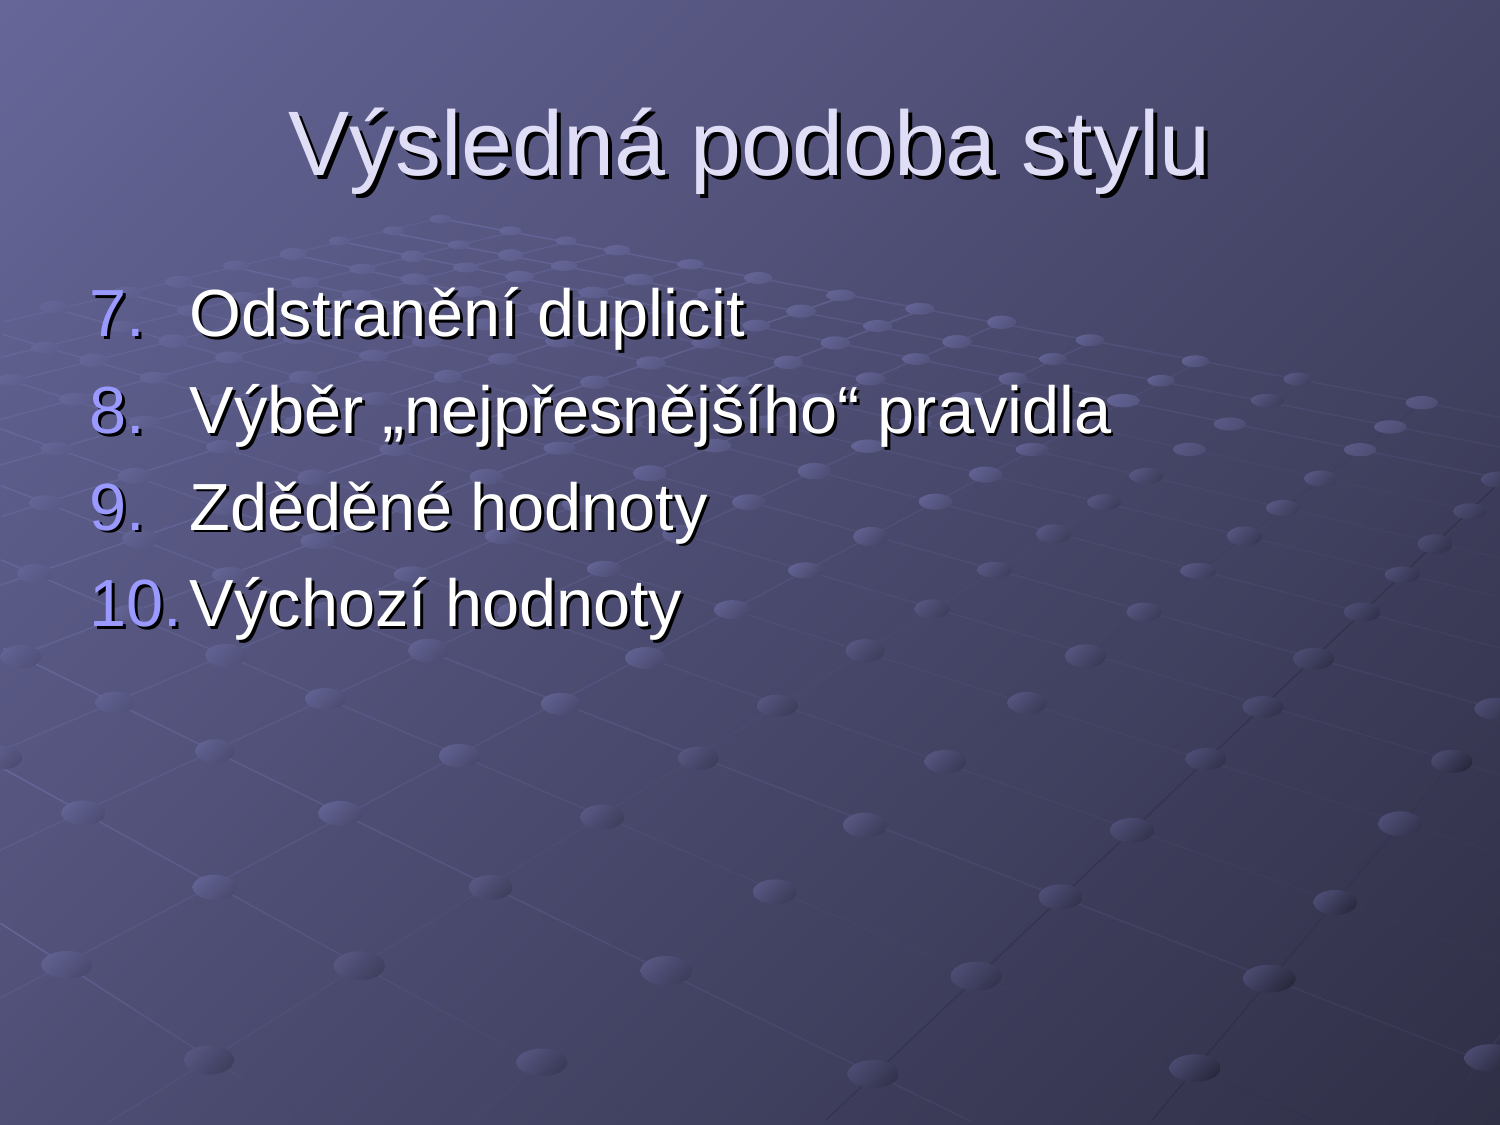

# Výsledná podoba stylu
Odstranění duplicit
Výběr „nejpřesnějšího“ pravidla
Zděděné hodnoty
Výchozí hodnoty